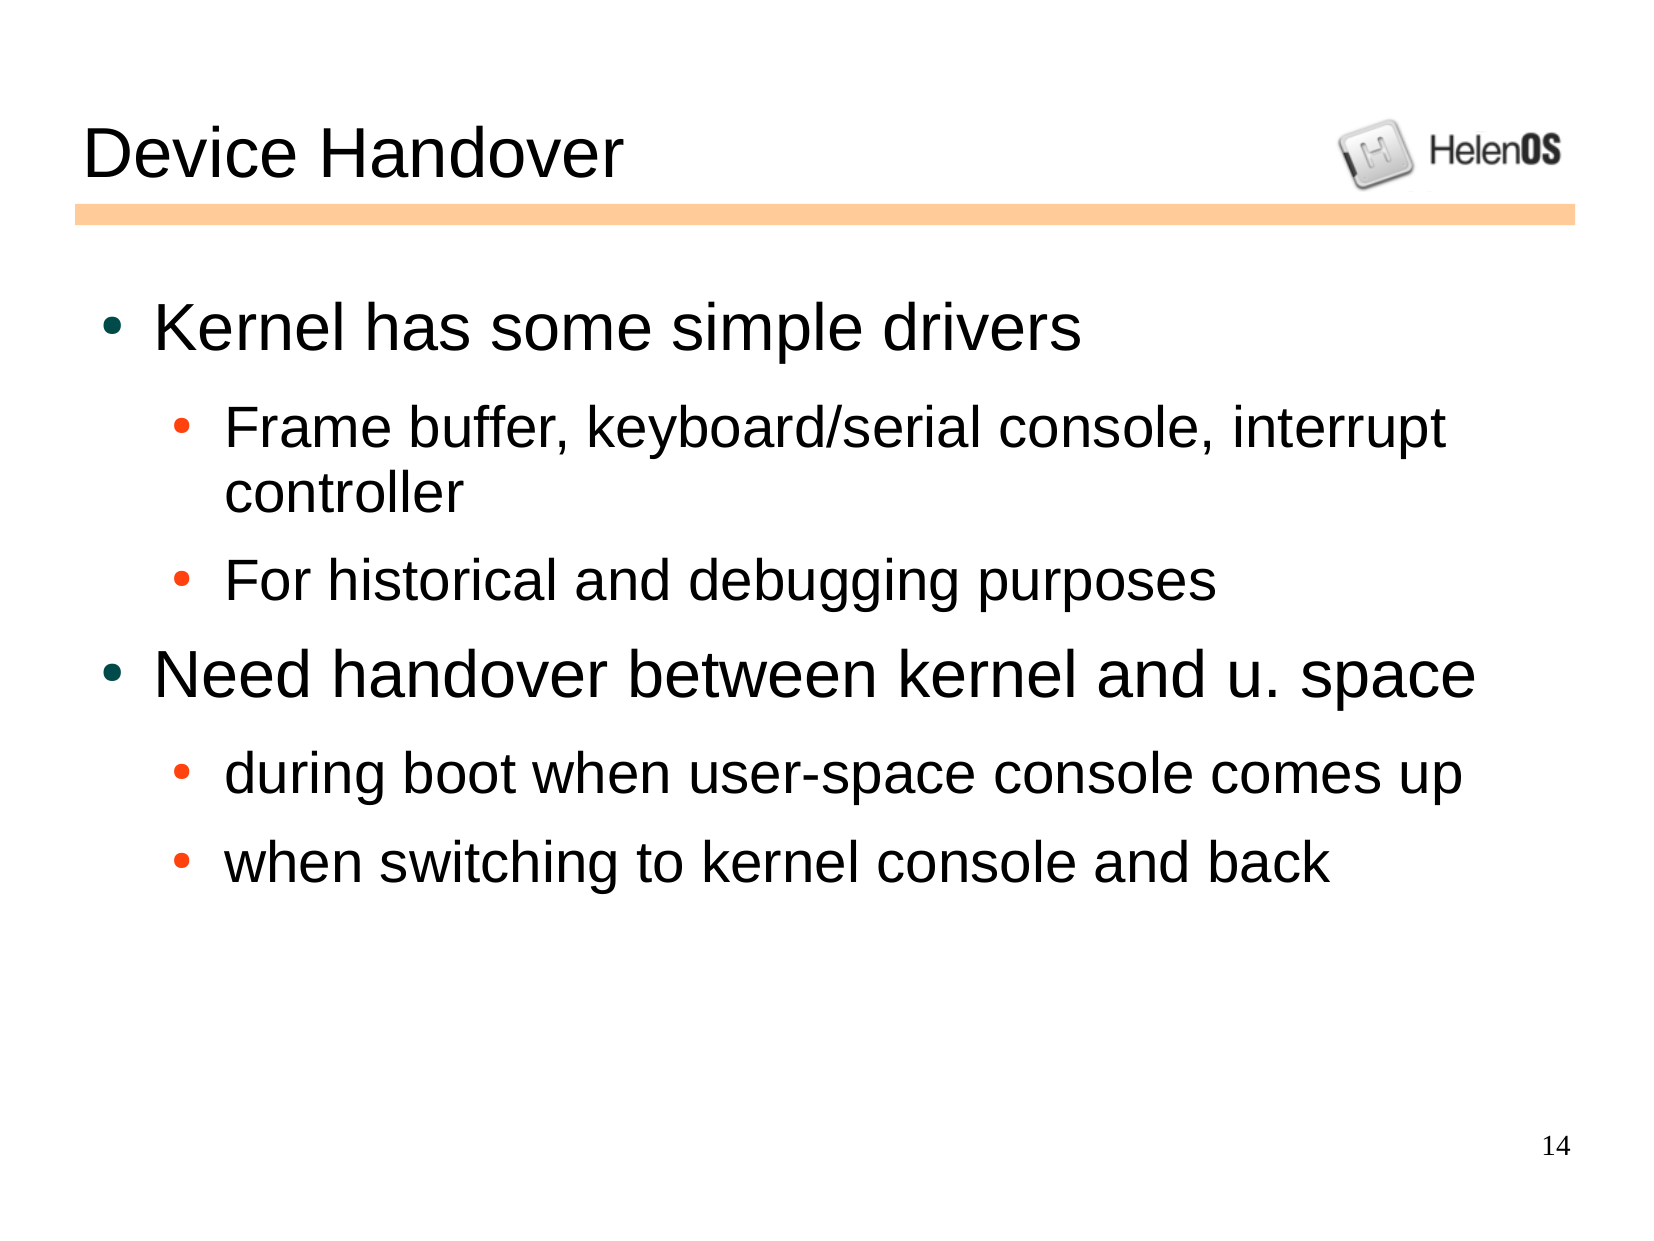

# Device Handover
Kernel has some simple drivers
Frame buffer, keyboard/serial console, interrupt controller
For historical and debugging purposes
Need handover between kernel and u. space
during boot when user-space console comes up
when switching to kernel console and back
14